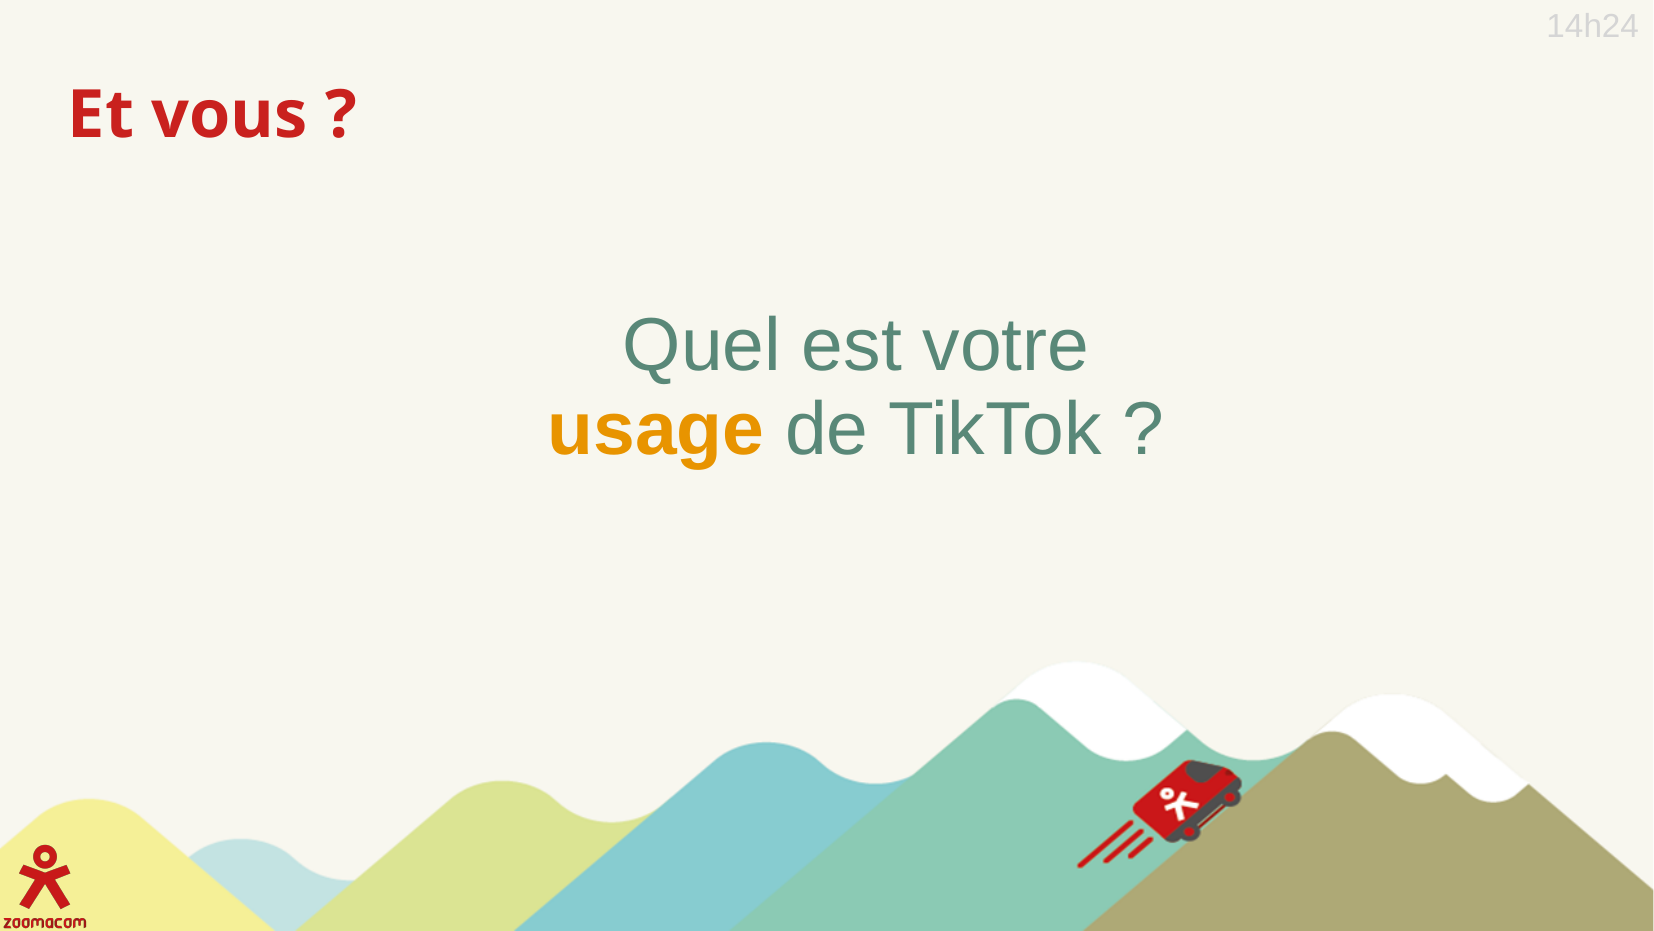

14h24
Et vous ?
Quel est votre usage de TikTok ?